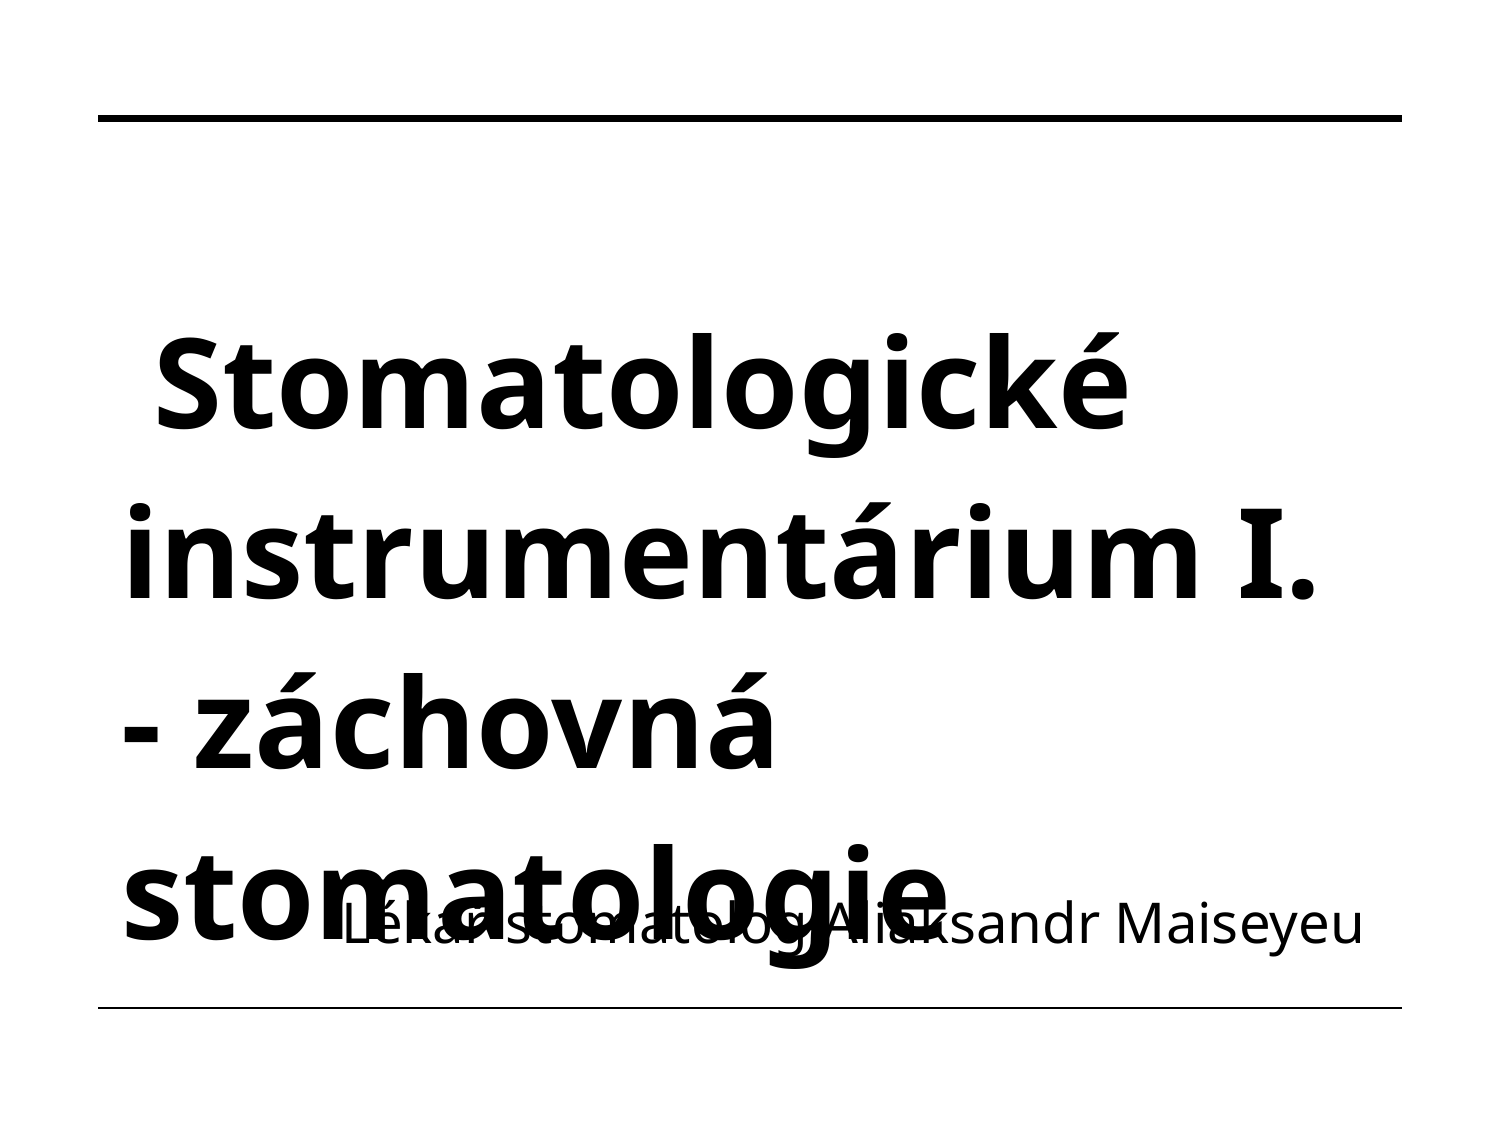

Stomatologické instrumentárium I. - záchovná stomatologie
Lékař-stomatolog Aliaksandr Maiseyeu